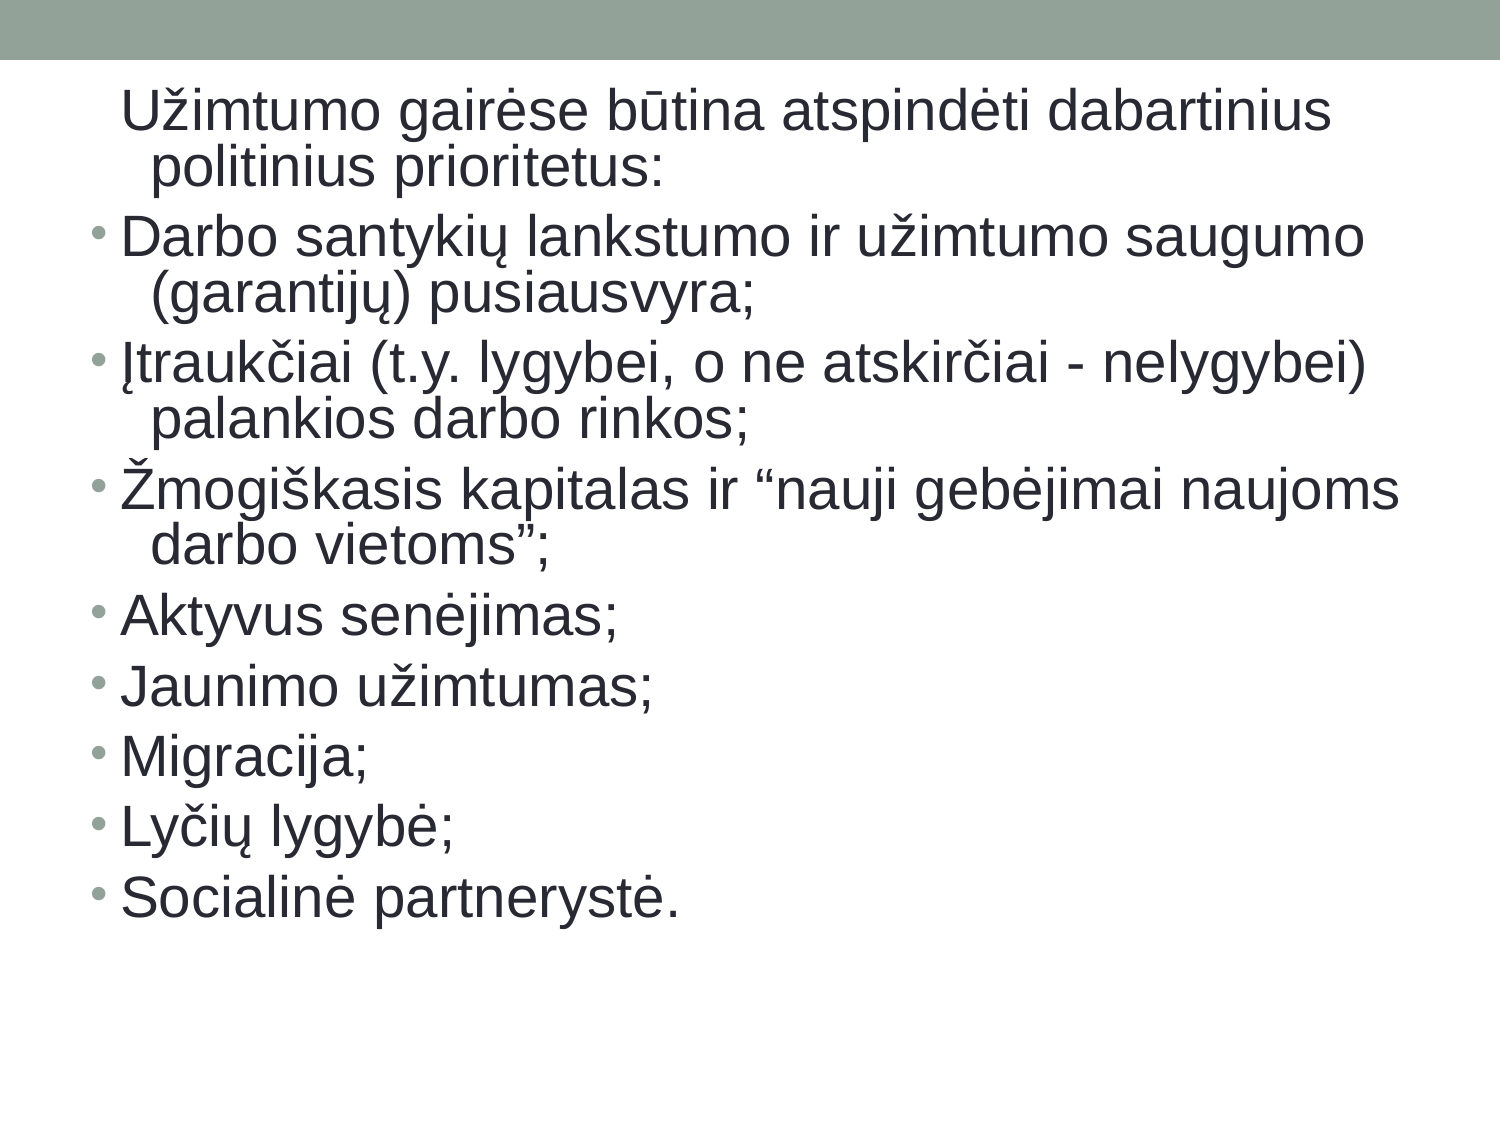

# Užimtumo gairėse būtina atspindėti dabartinius politinius prioritetus:
Darbo santykių lankstumo ir užimtumo saugumo (garantijų) pusiausvyra;
Įtraukčiai (t.y. lygybei, o ne atskirčiai - nelygybei) palankios darbo rinkos;
Žmogiškasis kapitalas ir “nauji gebėjimai naujoms darbo vietoms”;
Aktyvus senėjimas;
Jaunimo užimtumas;
Migracija;
Lyčių lygybė;
Socialinė partnerystė.